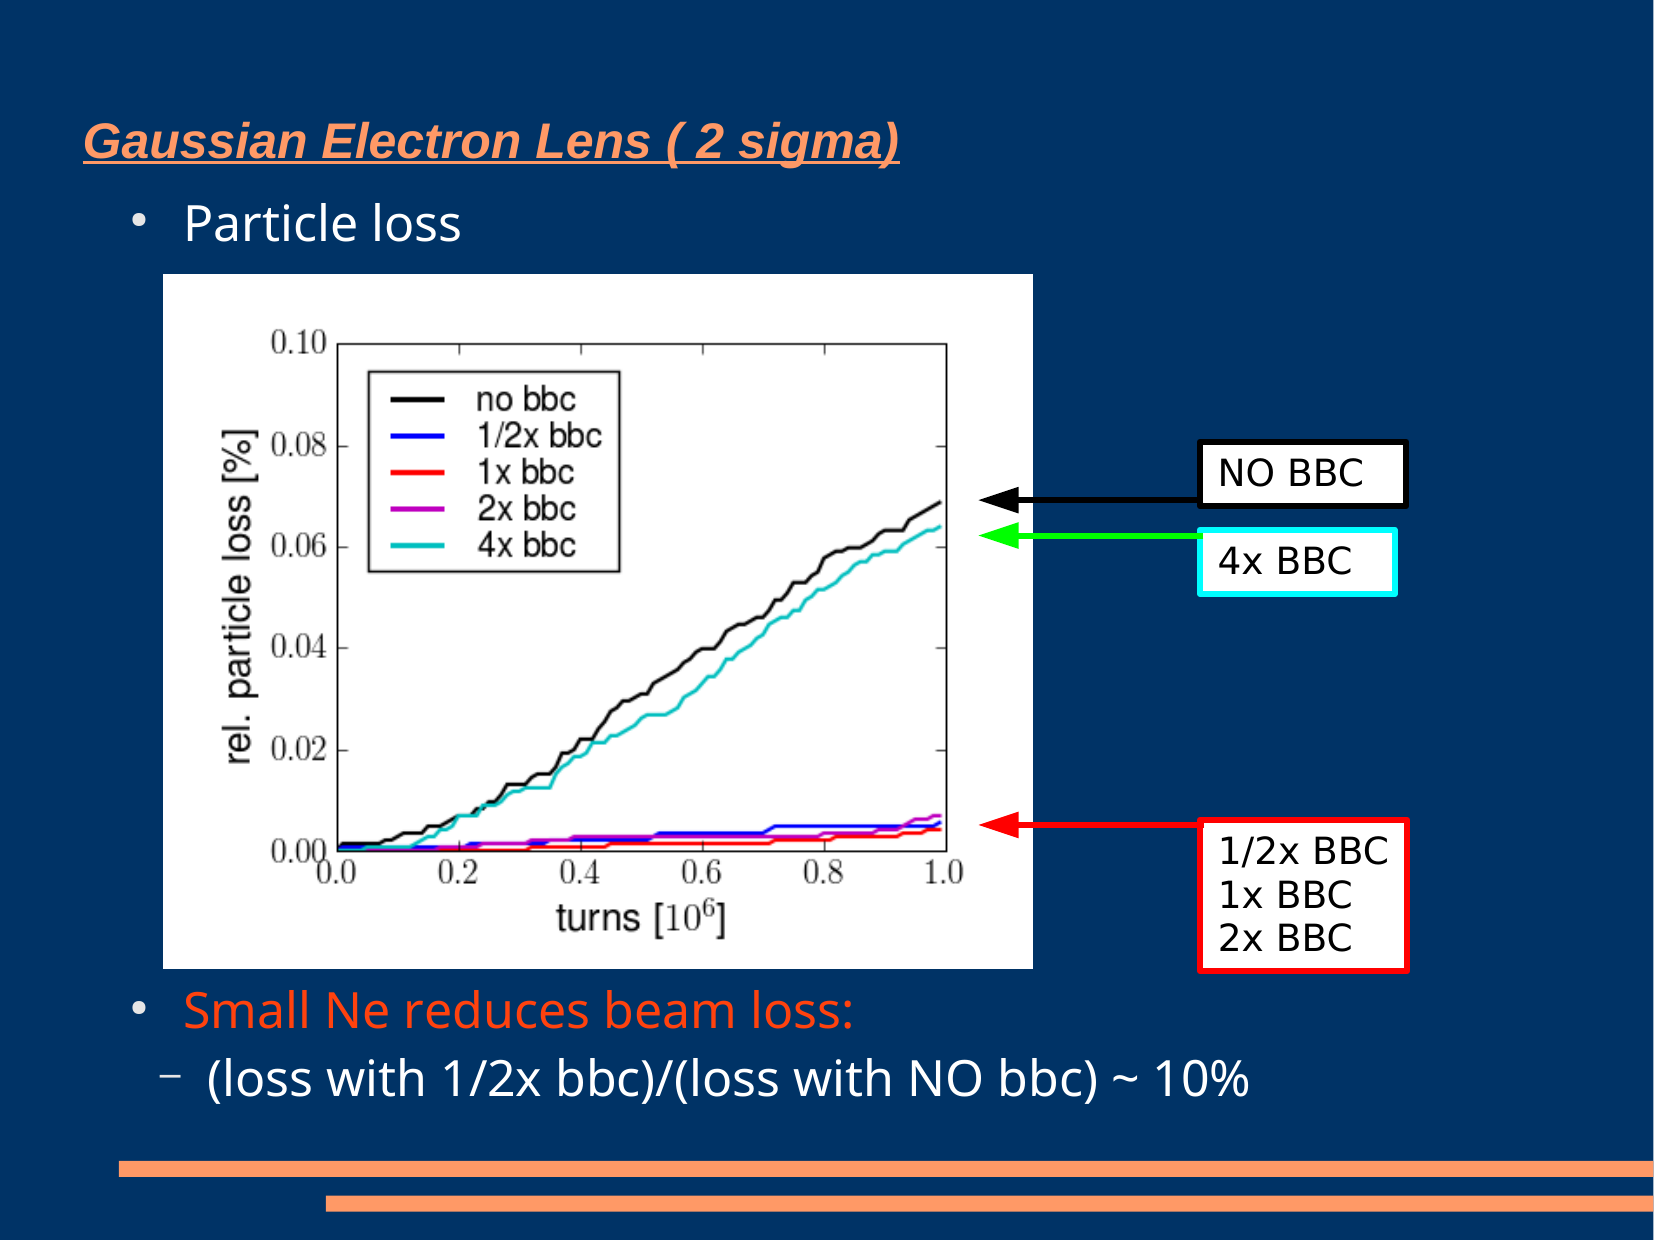

# Gaussian Electron Lens ( 2 sigma)
Particle loss
NO BBC
4x BBC
1/2x BBC
1x BBC
2x BBC
Small Ne reduces beam loss:
(loss with 1/2x bbc)/(loss with NO bbc) ~ 10%